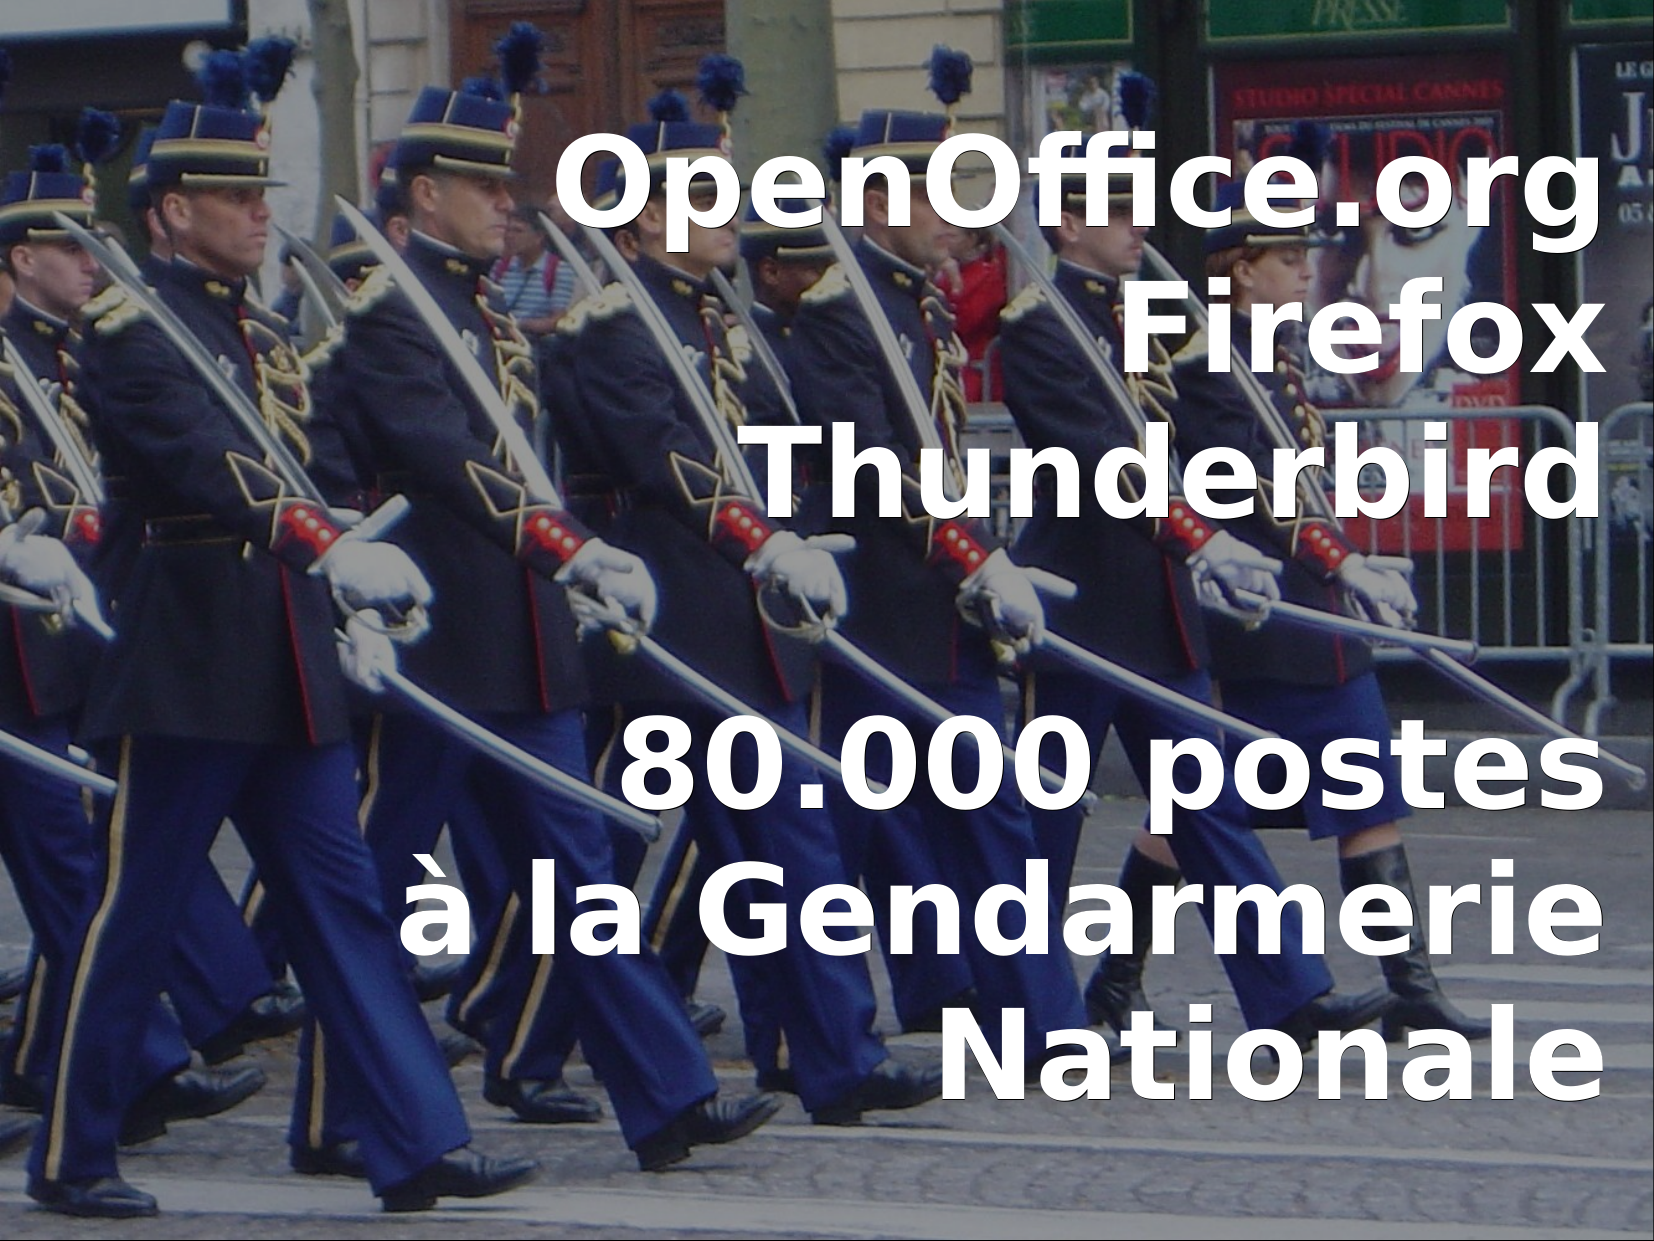

OpenOffice.org
Firefox
Thunderbird
80.000 postes
à la Gendarmerie
Nationale